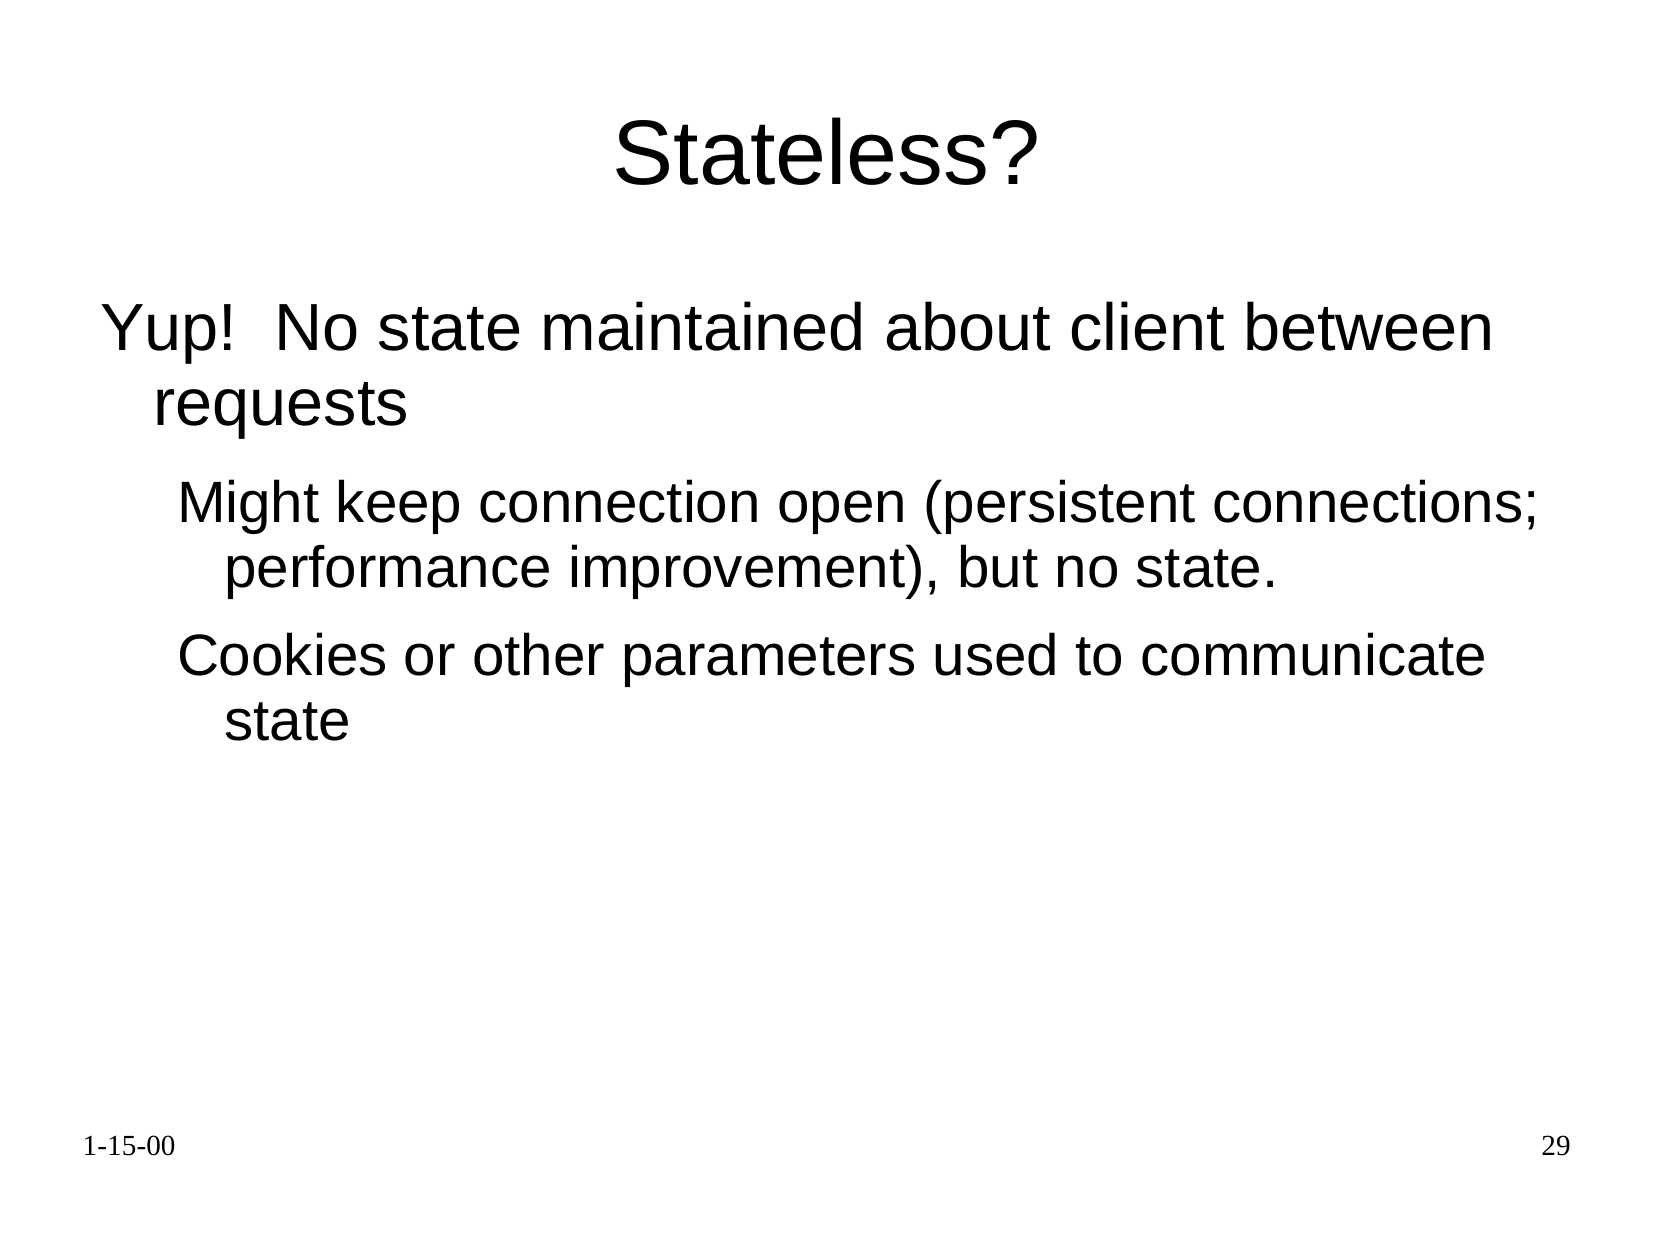

# Stateless?
Yup! No state maintained about client between requests
Might keep connection open (persistent connections; performance improvement), but no state.
Cookies or other parameters used to communicate state
1-15-00
29